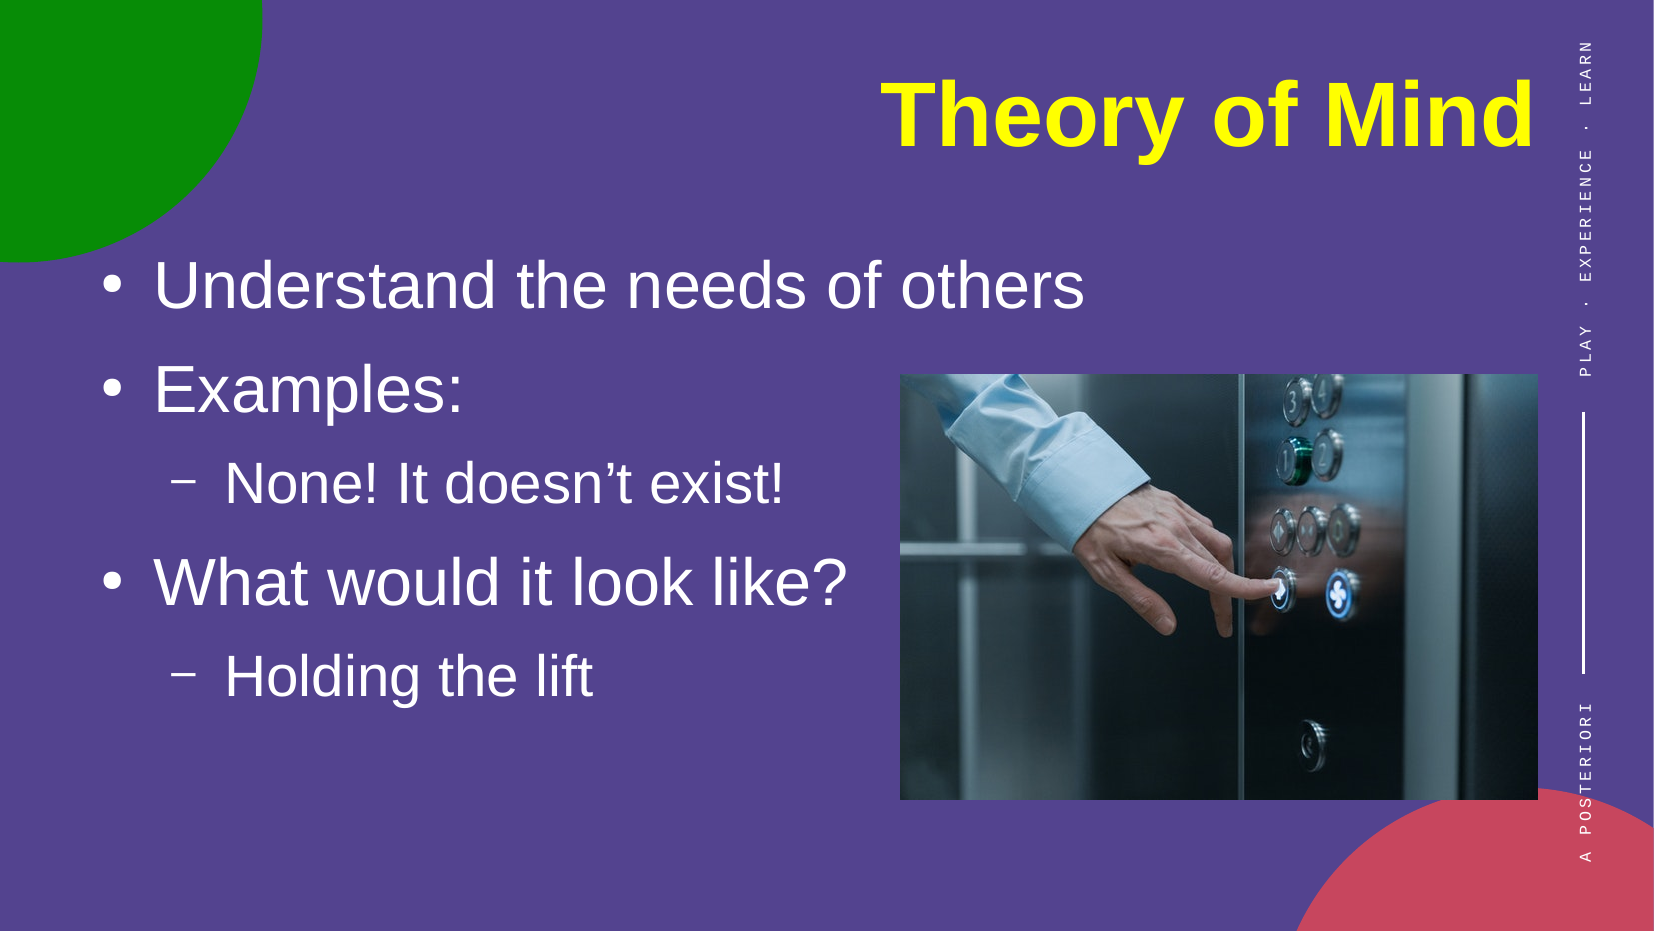

# Theory of Mind
Understand the needs of others
Examples:
None! It doesn’t exist!
What would it look like?
Holding the lift